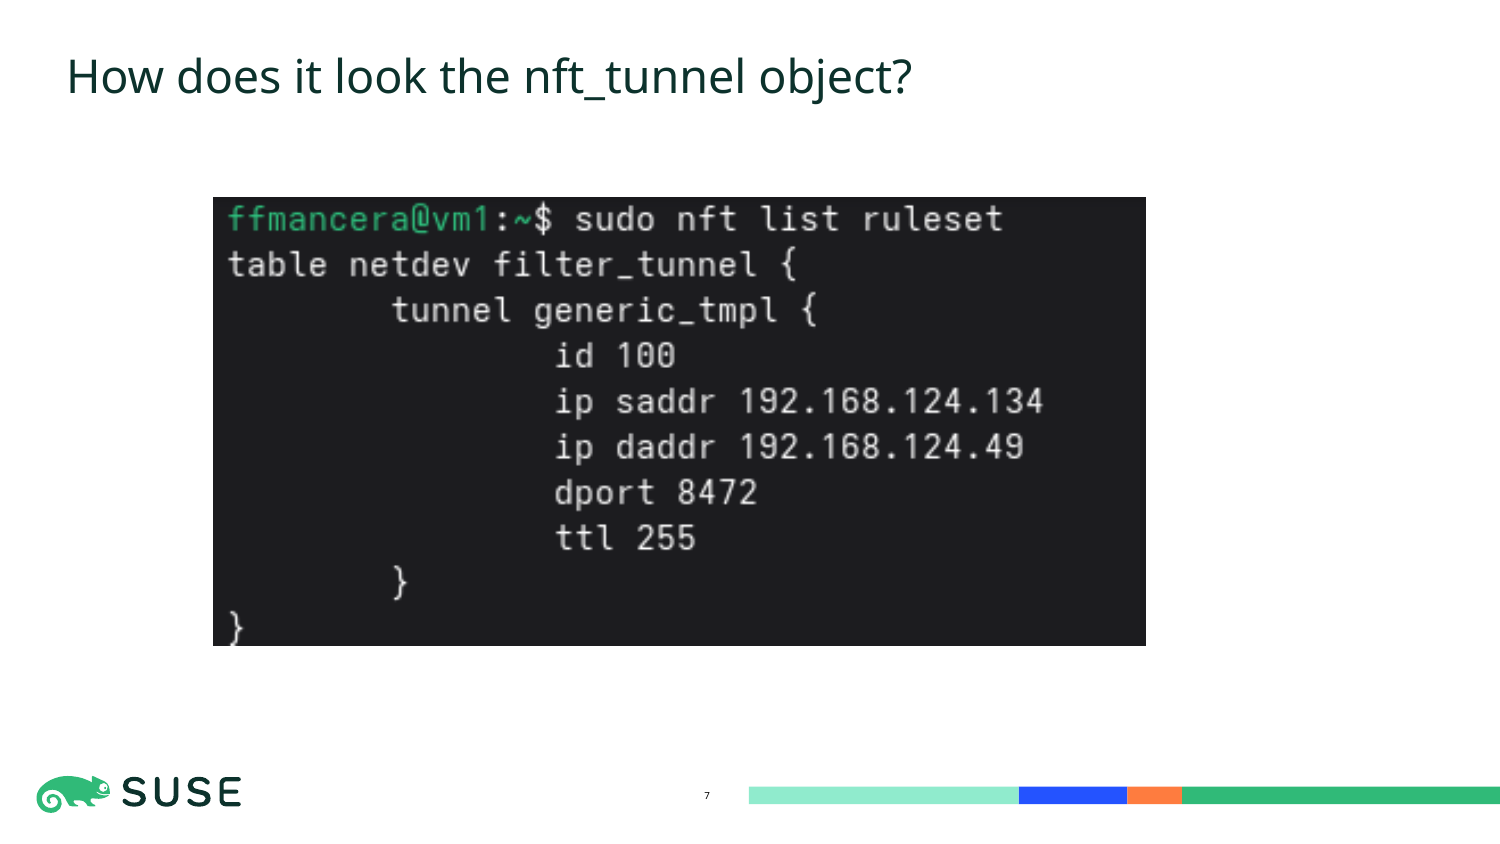

# How does it look the nft_tunnel object?